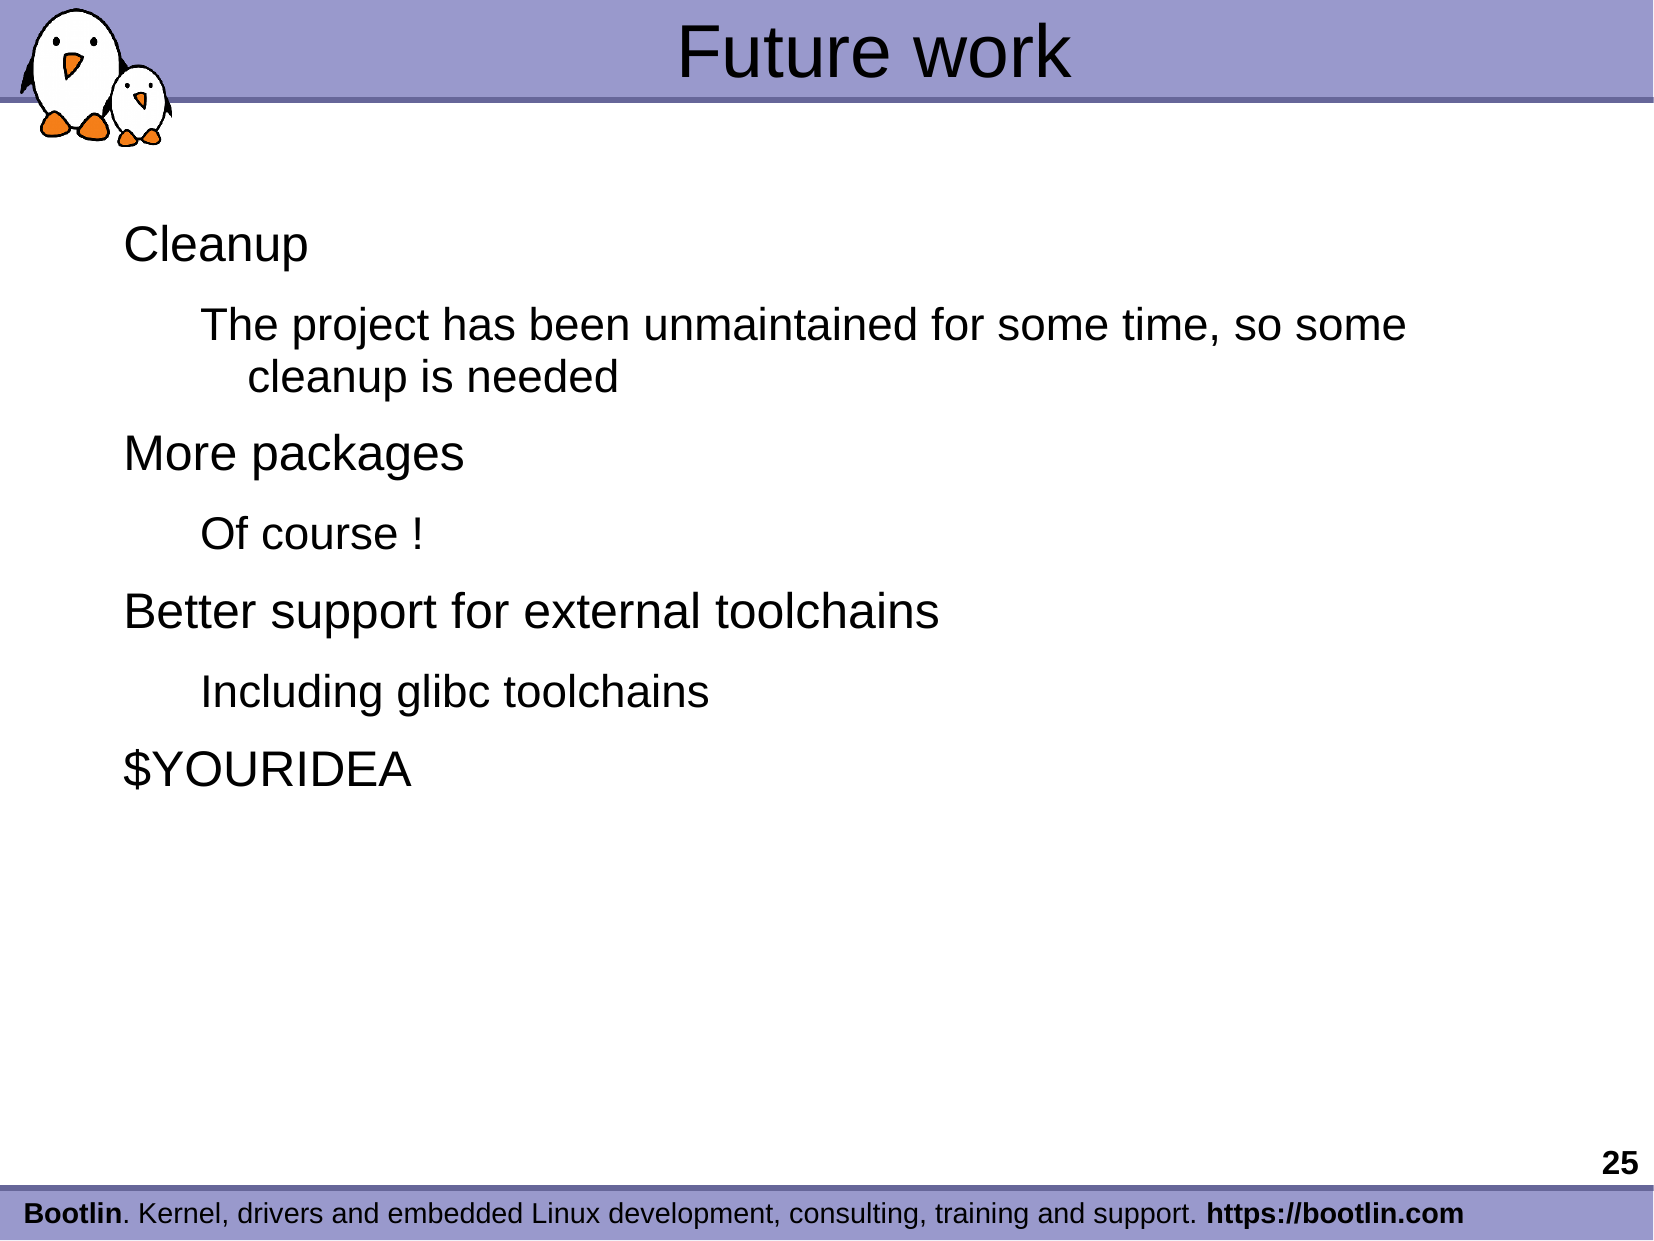

# Future work
Cleanup
The project has been unmaintained for some time, so some cleanup is needed
More packages
Of course !
Better support for external toolchains
Including glibc toolchains
$YOURIDEA